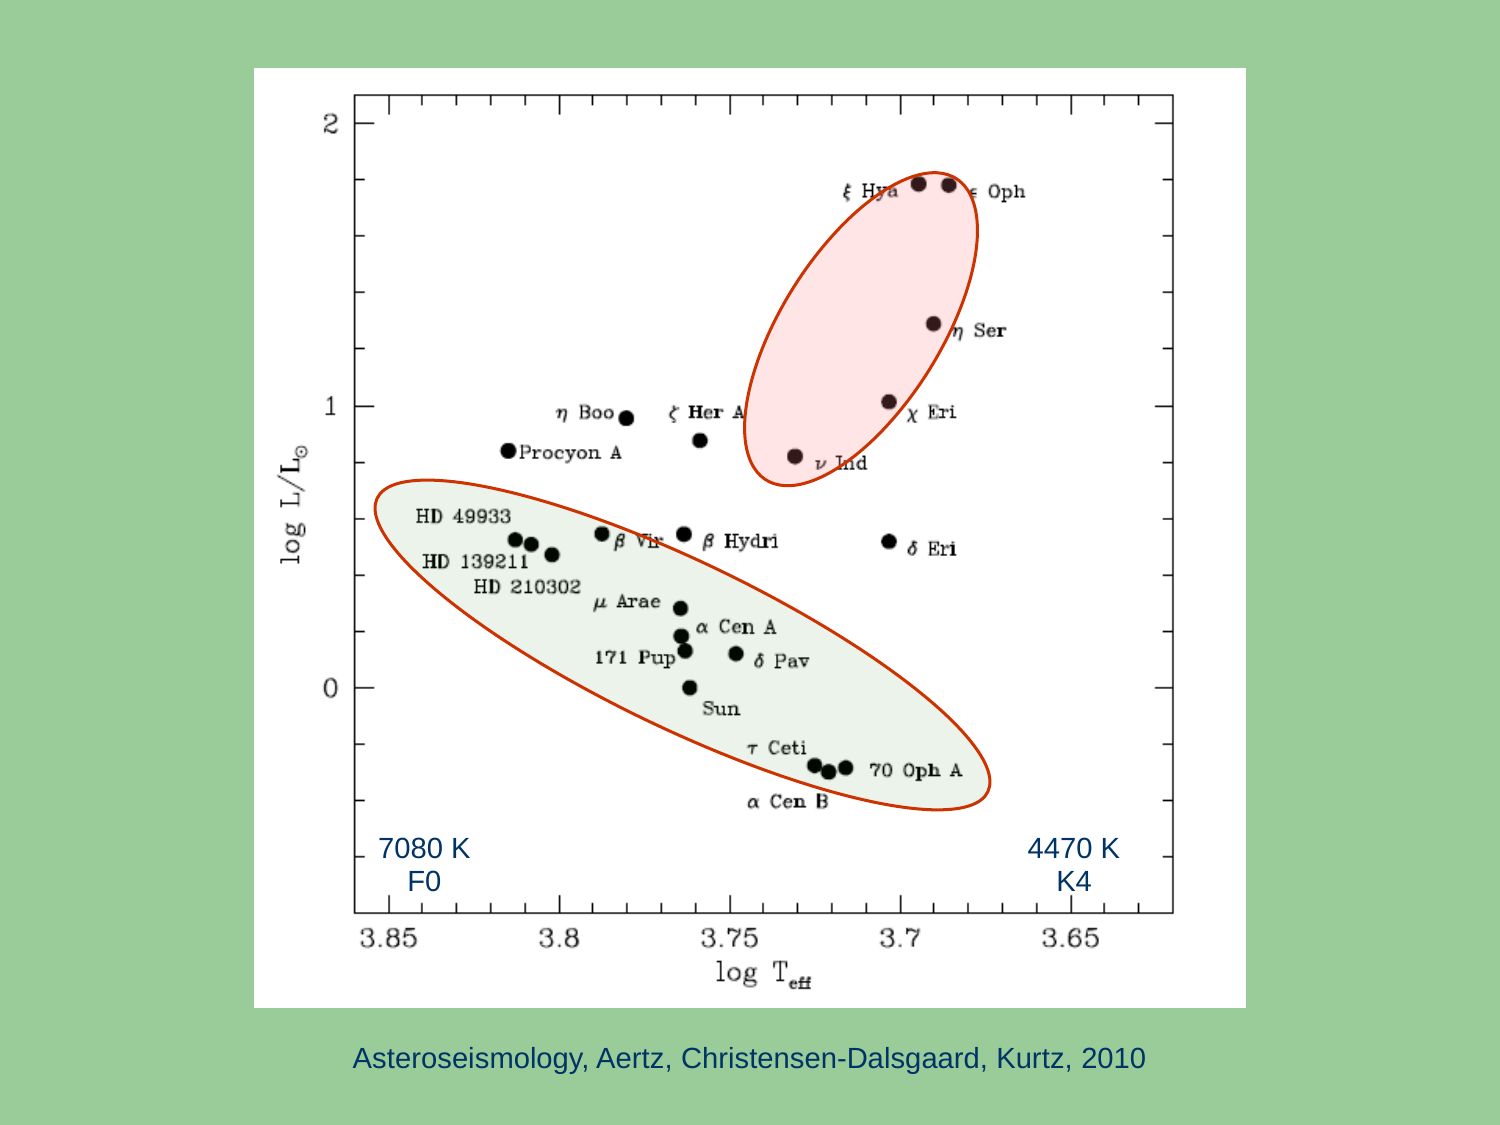

4470 K
K4
7080 K
F0
Asteroseismology, Aertz, Christensen-Dalsgaard, Kurtz, 2010